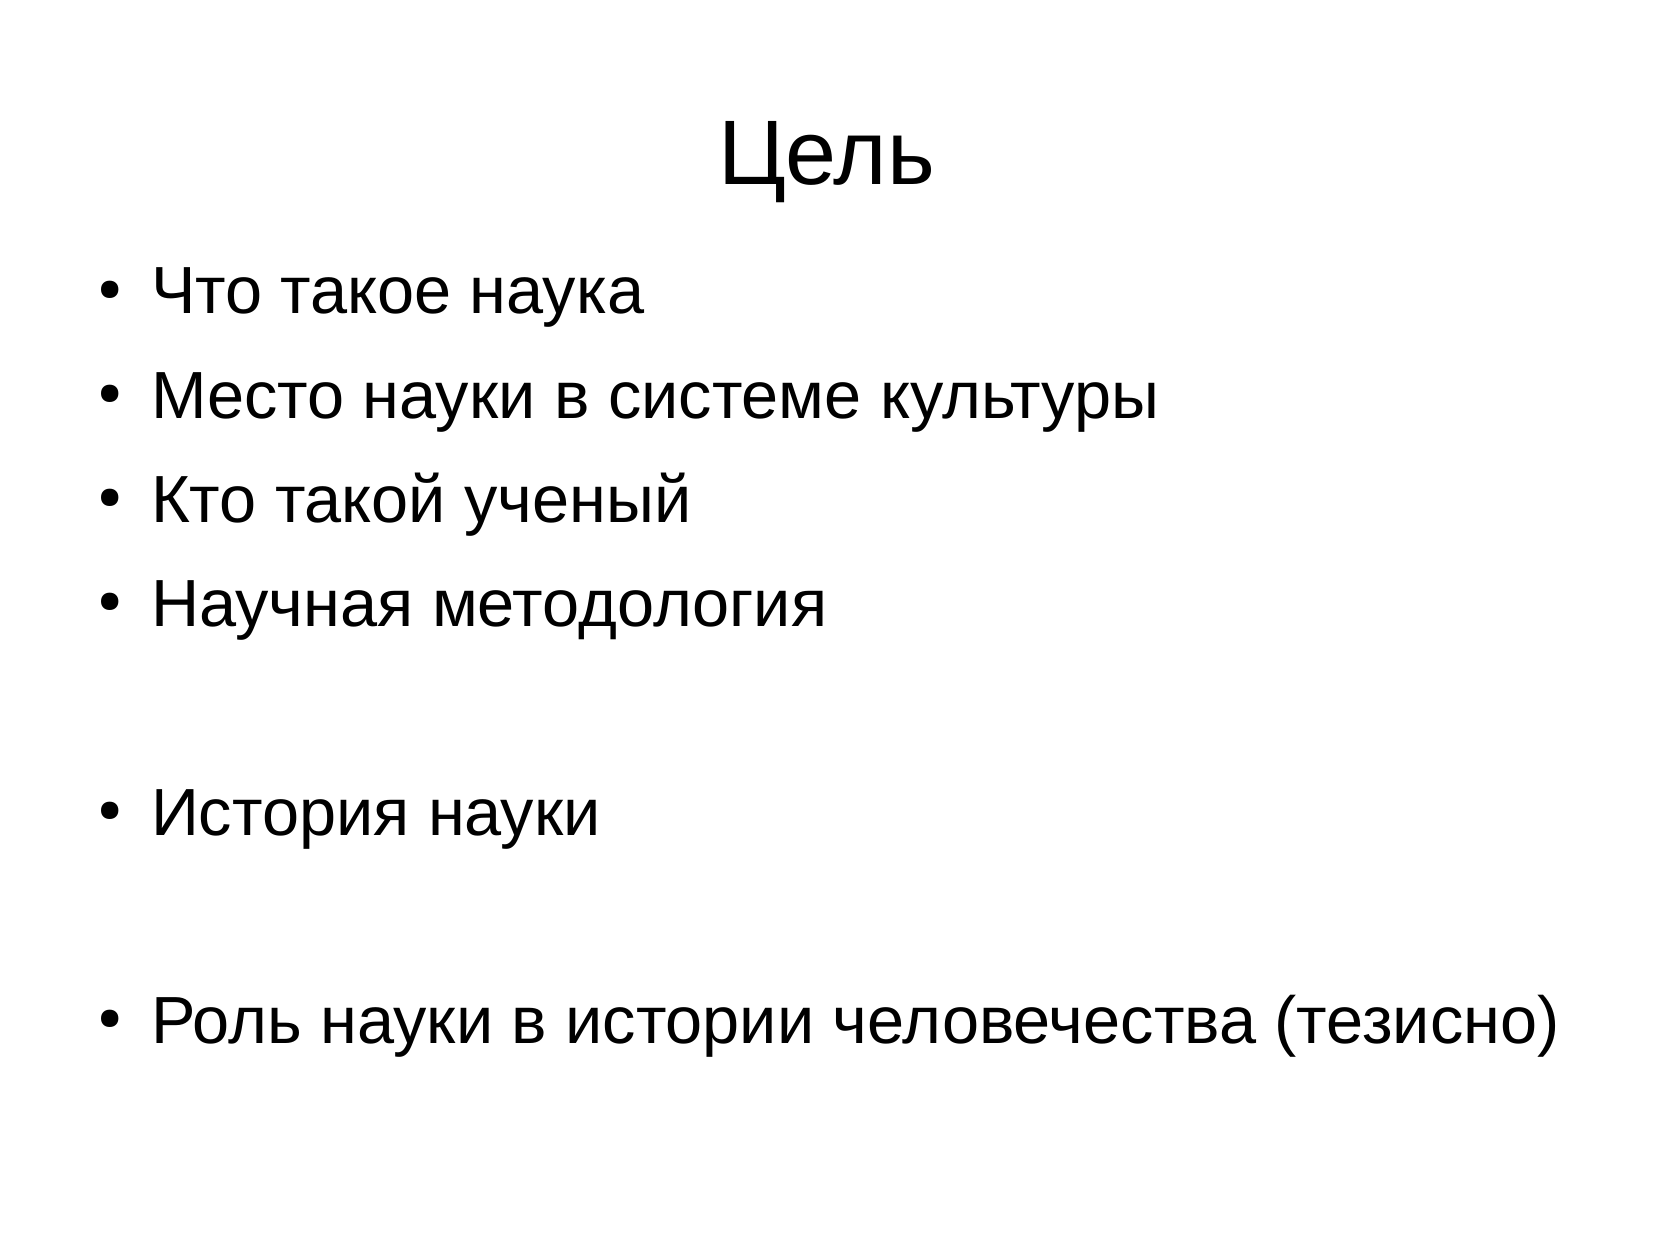

# Цель
Что такое наука
Место науки в системе культуры
Кто такой ученый
Научная методология
История науки
Роль науки в истории человечества (тезисно)